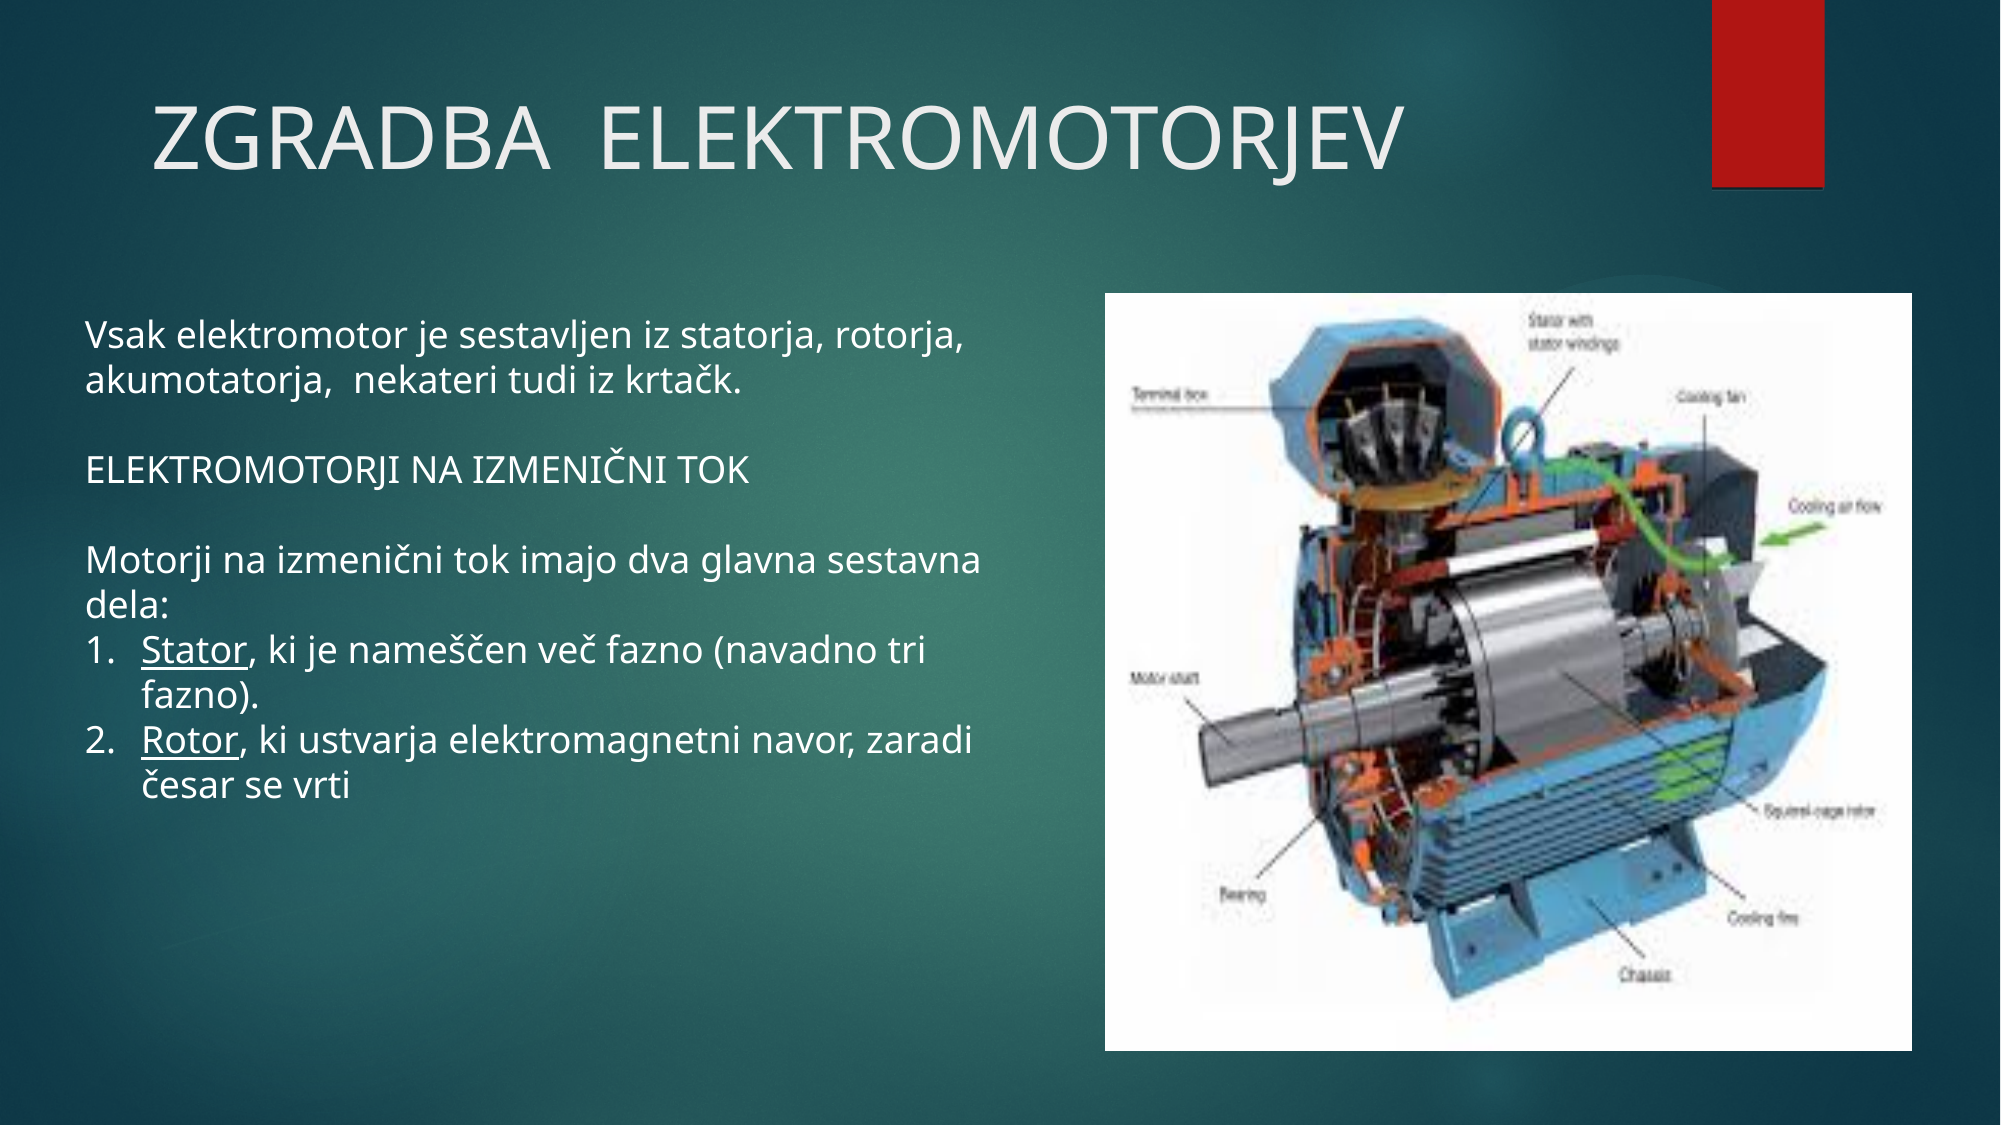

# ZGRADBA ELEKTROMOTORJEV
Vsak elektromotor je sestavljen iz statorja, rotorja, akumotatorja, nekateri tudi iz krtačk.
ELEKTROMOTORJI NA IZMENIČNI TOK
Motorji na izmenični tok imajo dva glavna sestavna dela:
Stator, ki je nameščen več fazno (navadno tri fazno).
Rotor, ki ustvarja elektromagnetni navor, zaradi česar se vrti